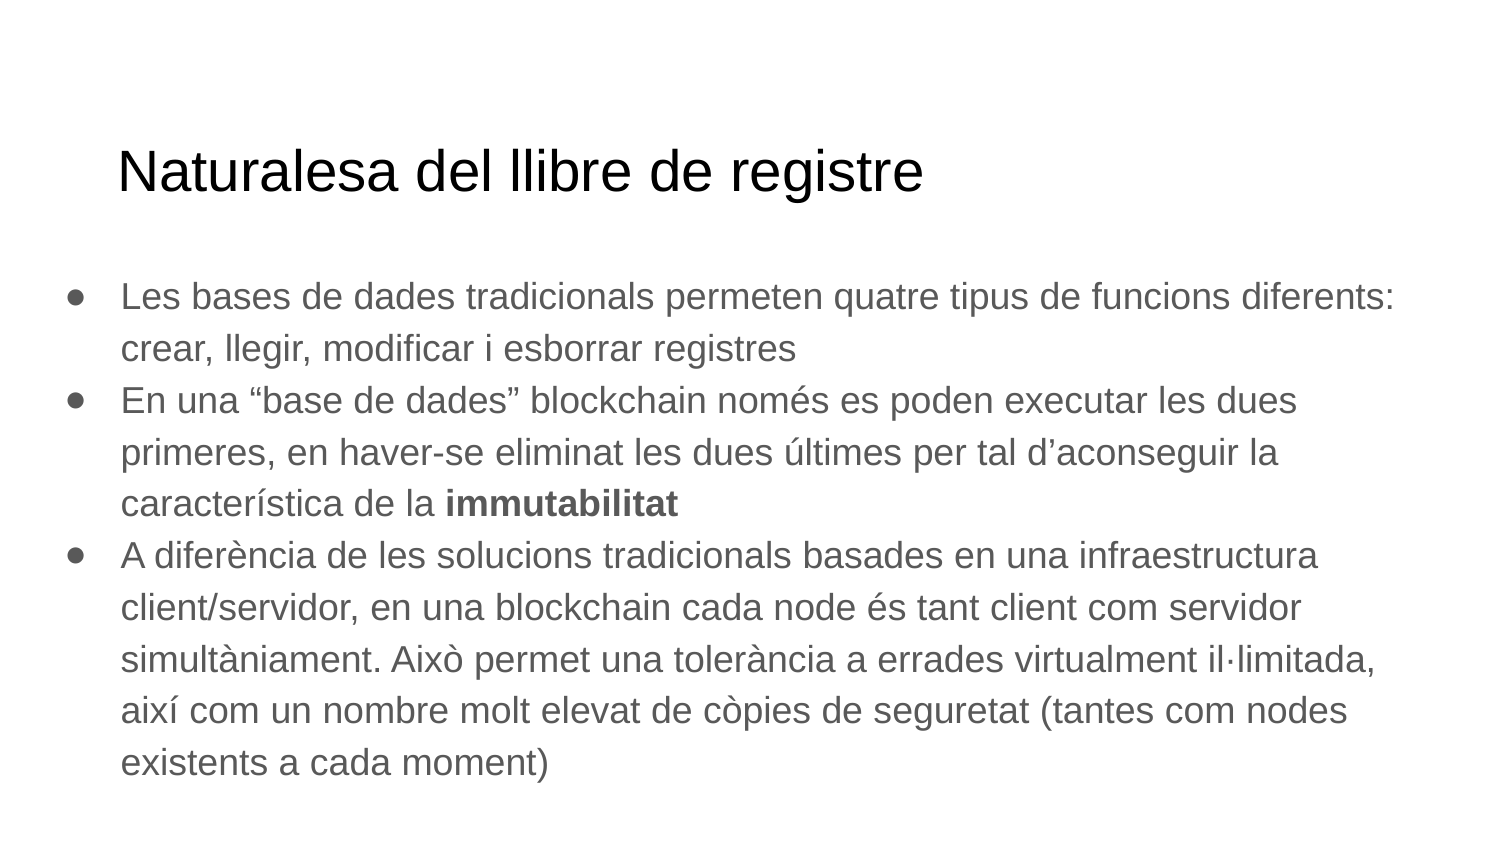

# Naturalesa del llibre de registre
Les bases de dades tradicionals permeten quatre tipus de funcions diferents: crear, llegir, modificar i esborrar registres
En una “base de dades” blockchain només es poden executar les dues primeres, en haver-se eliminat les dues últimes per tal d’aconseguir la característica de la immutabilitat
A diferència de les solucions tradicionals basades en una infraestructura client/servidor, en una blockchain cada node és tant client com servidor simultàniament. Això permet una tolerància a errades virtualment il·limitada, així com un nombre molt elevat de còpies de seguretat (tantes com nodes existents a cada moment)